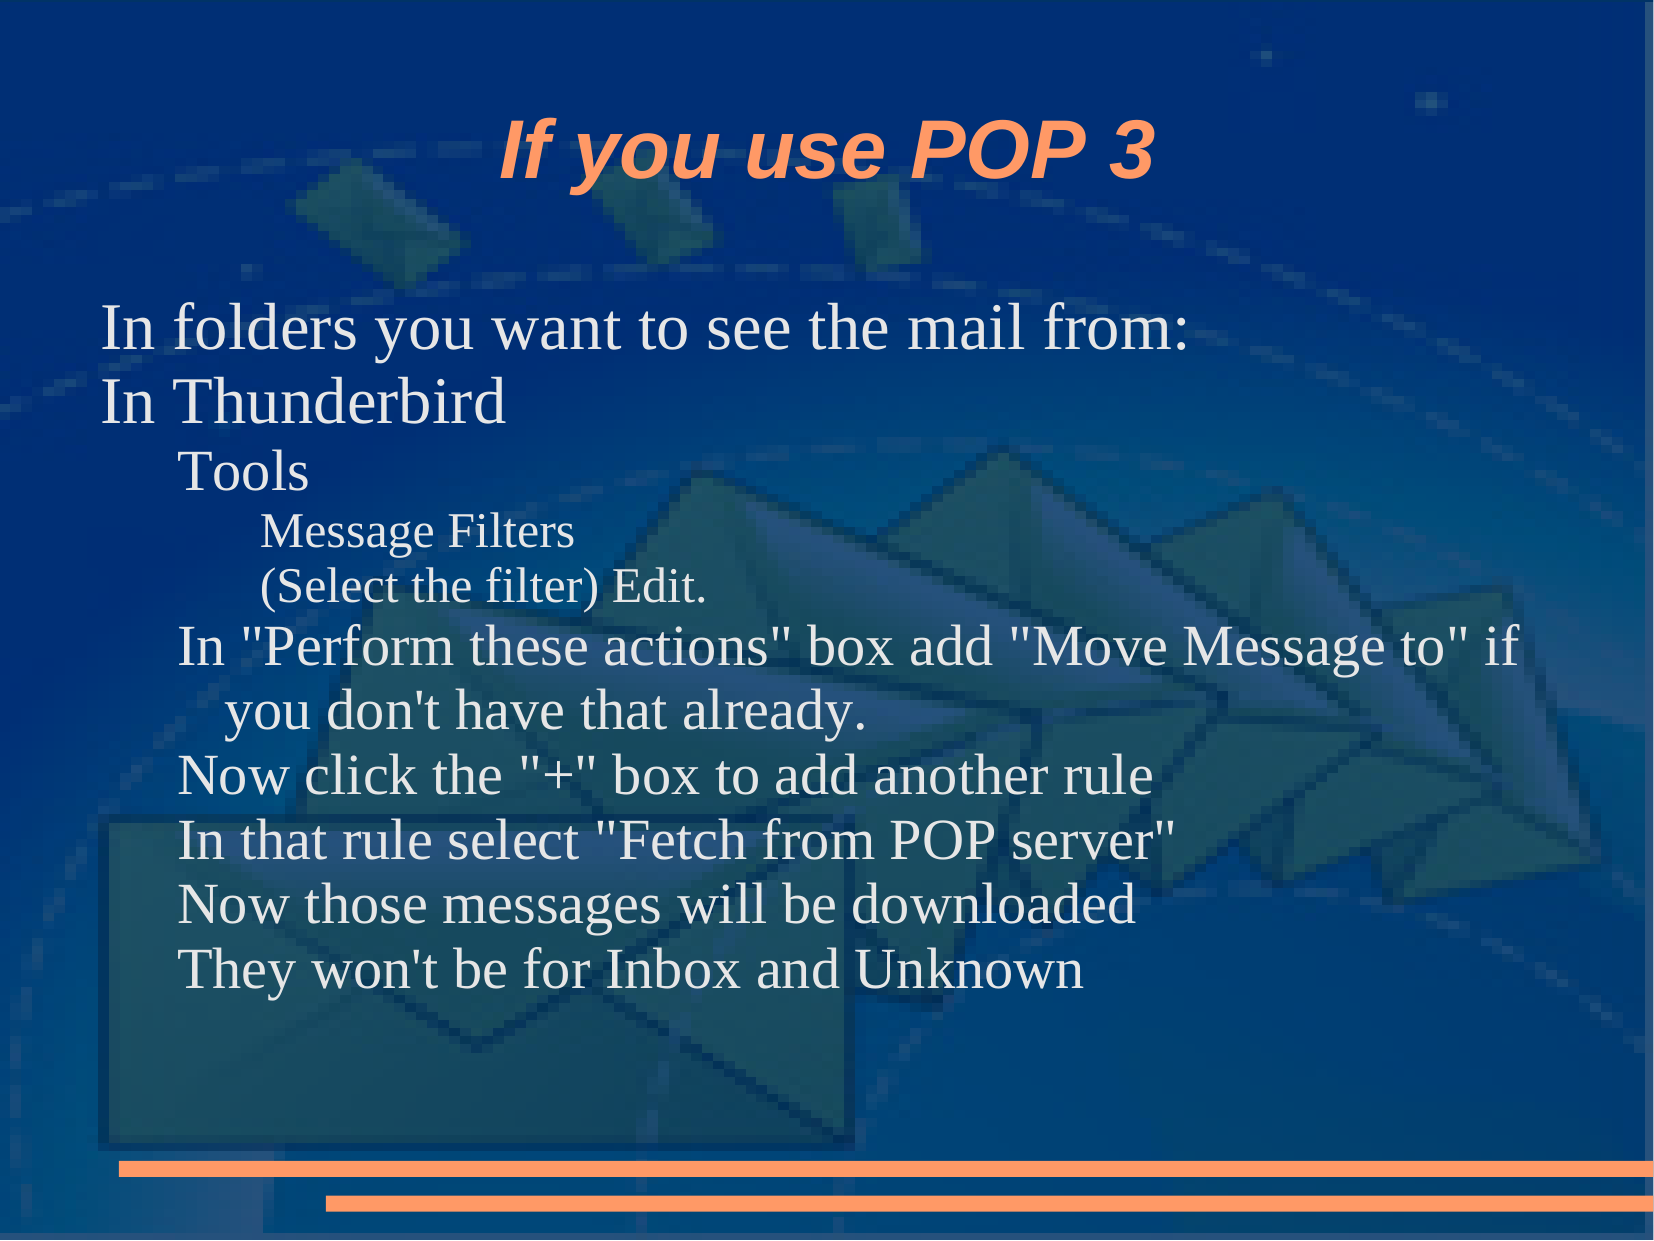

# If you use POP 3
In folders you want to see the mail from:
In Thunderbird
Tools
Message Filters
(Select the filter) Edit.
In "Perform these actions" box add "Move Message to" if you don't have that already.
Now click the "+" box to add another rule
In that rule select "Fetch from POP server"
Now those messages will be downloaded
They won't be for Inbox and Unknown